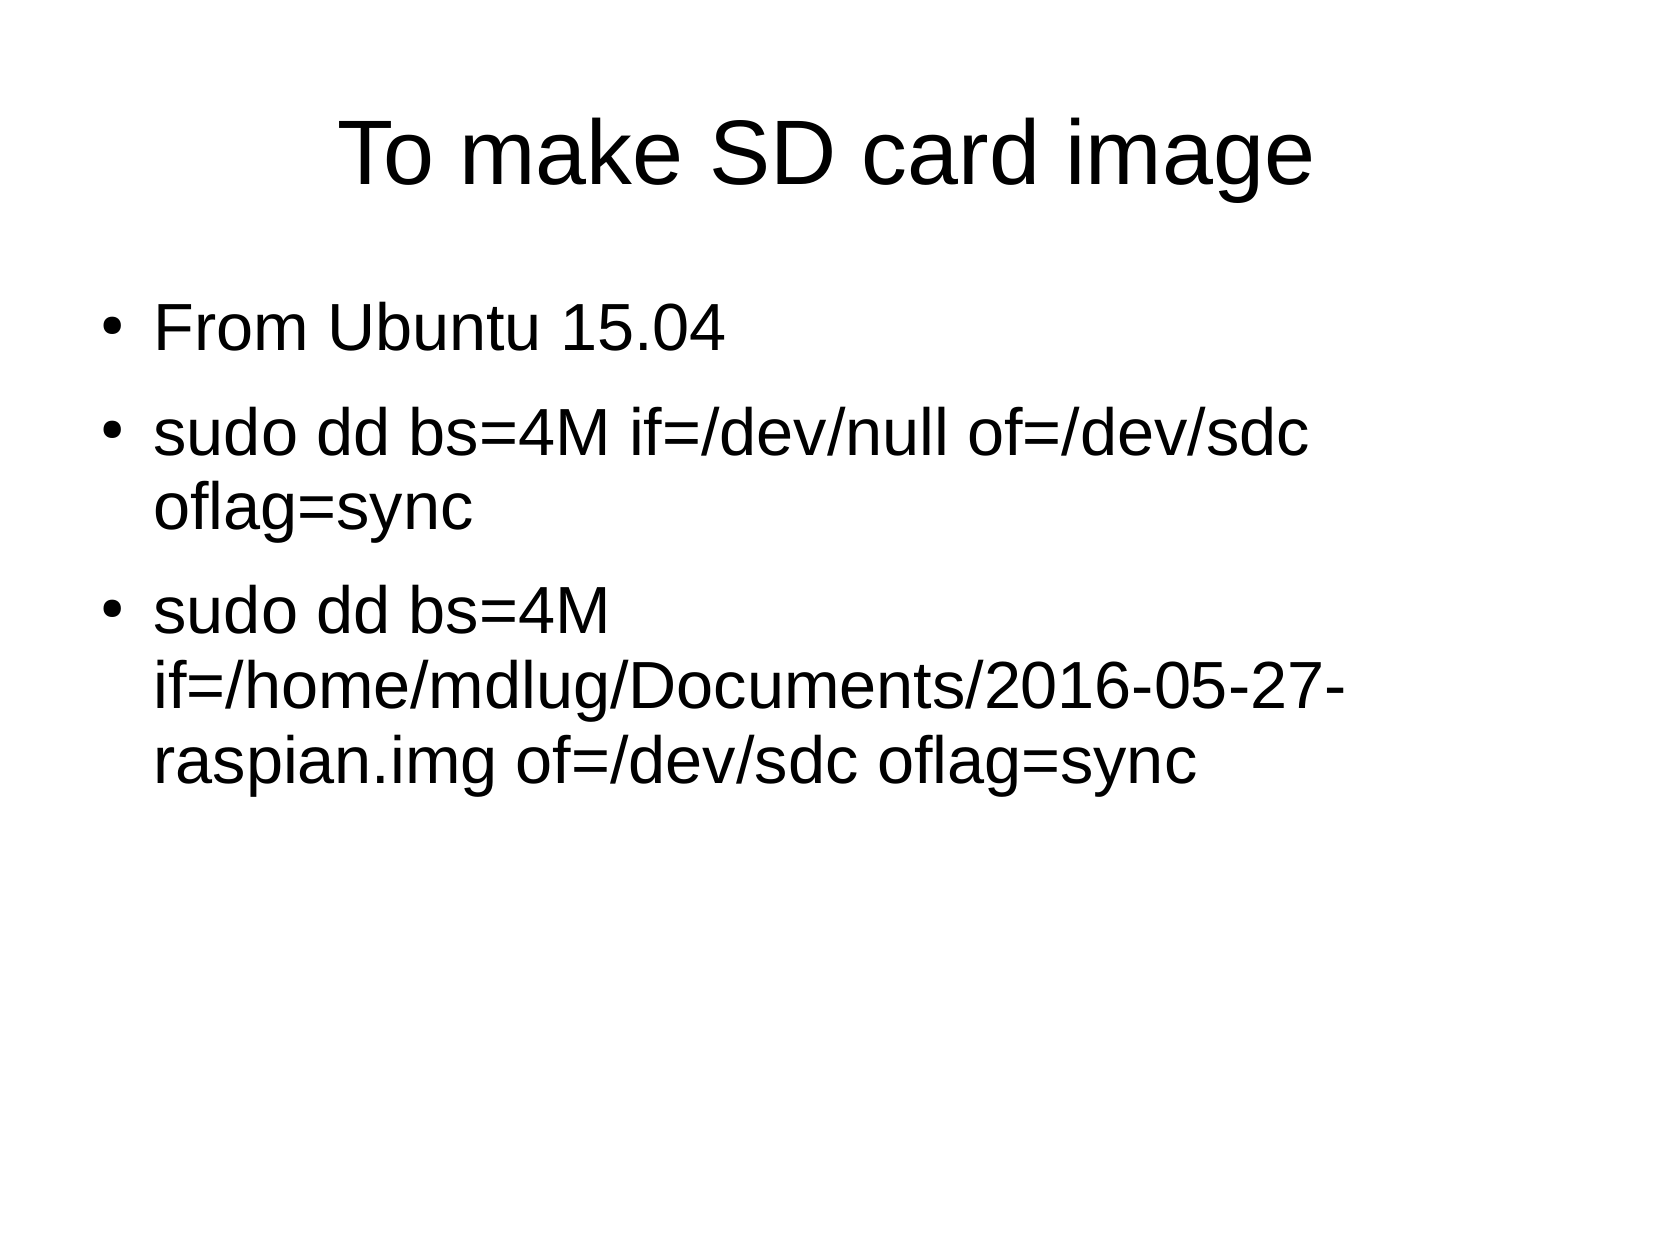

# To make SD card image
From Ubuntu 15.04
sudo dd bs=4M if=/dev/null of=/dev/sdc oflag=sync
sudo dd bs=4M if=/home/mdlug/Documents/2016-05-27-raspian.img of=/dev/sdc oflag=sync